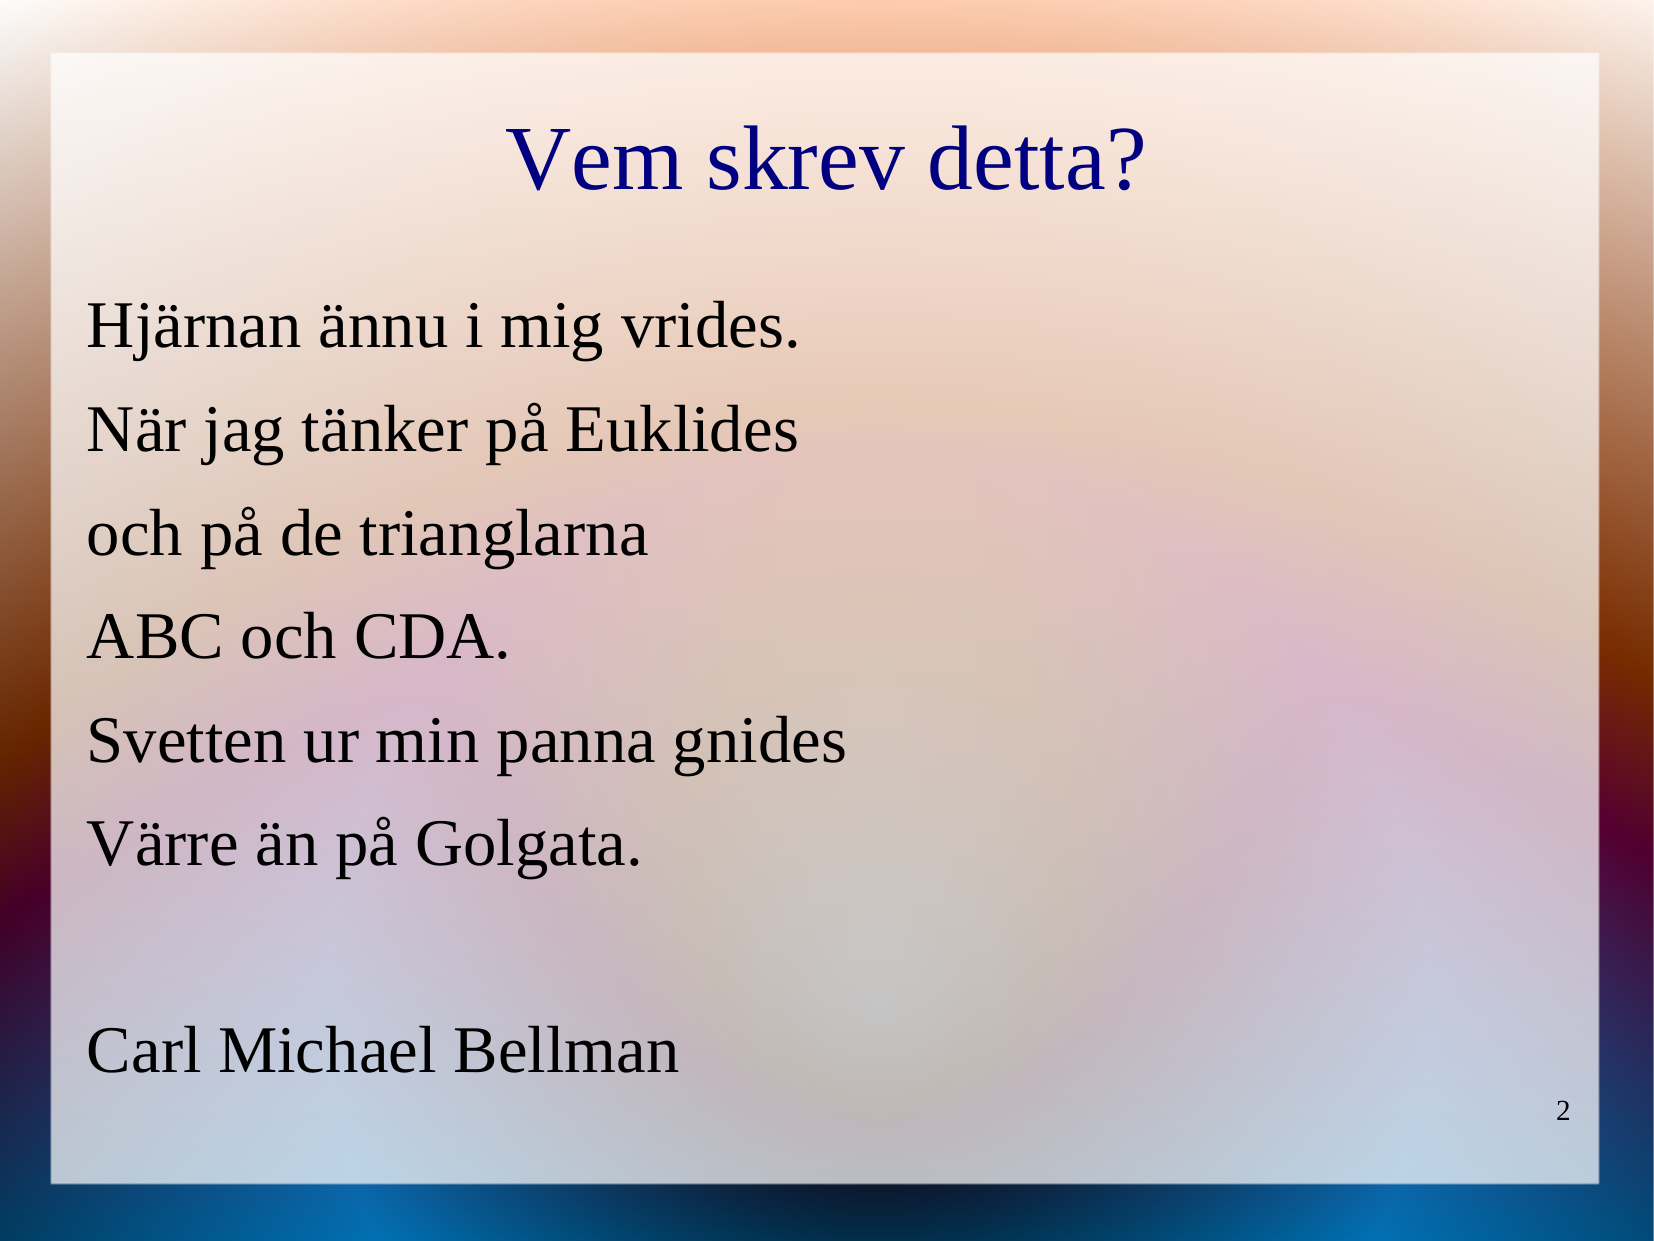

# Vem skrev detta?
Hjärnan ännu i mig vrides.
När jag tänker på Euklides
och på de trianglarna
ABC och CDA.
Svetten ur min panna gnides
Värre än på Golgata.
Carl Michael Bellman
2